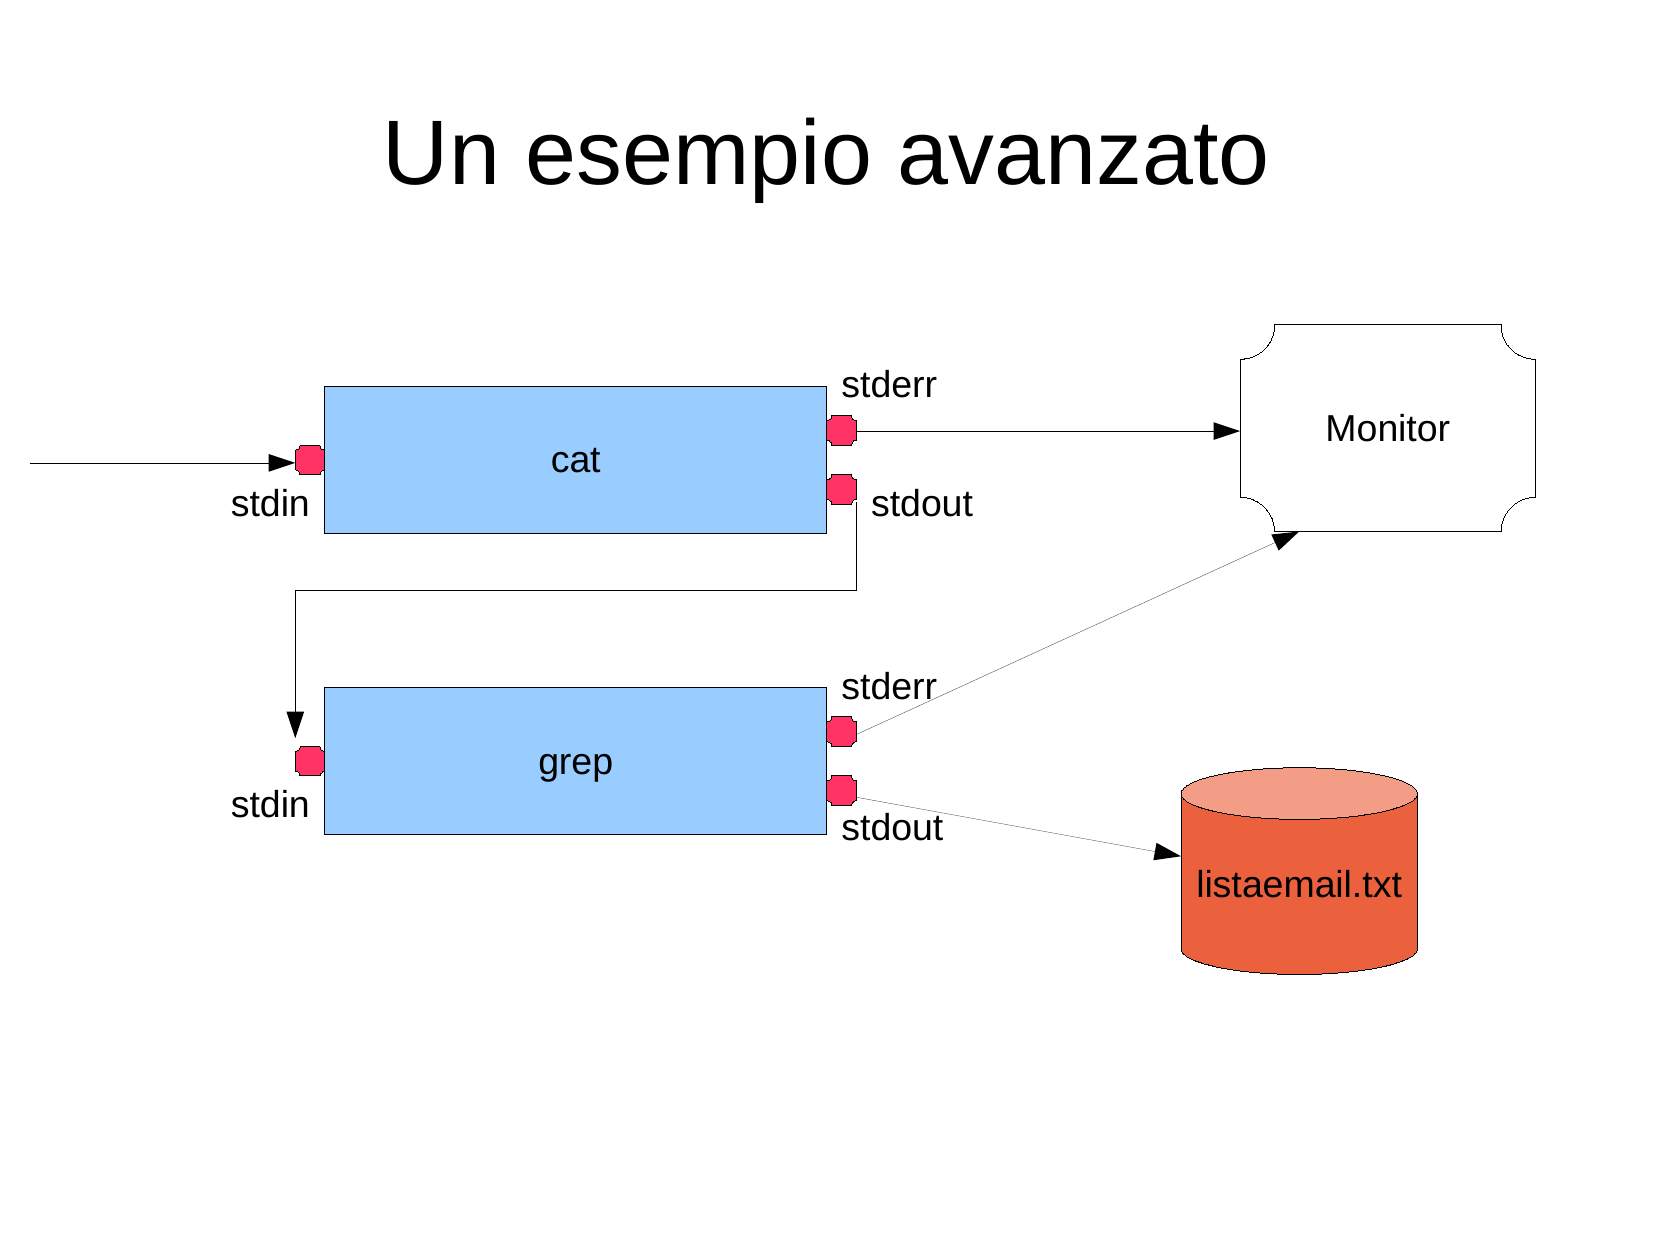

# Un esempio avanzato
Monitor
stderr
cat
stdin
stdout
stderr
grep
listaemail.txt
stdin
stdout